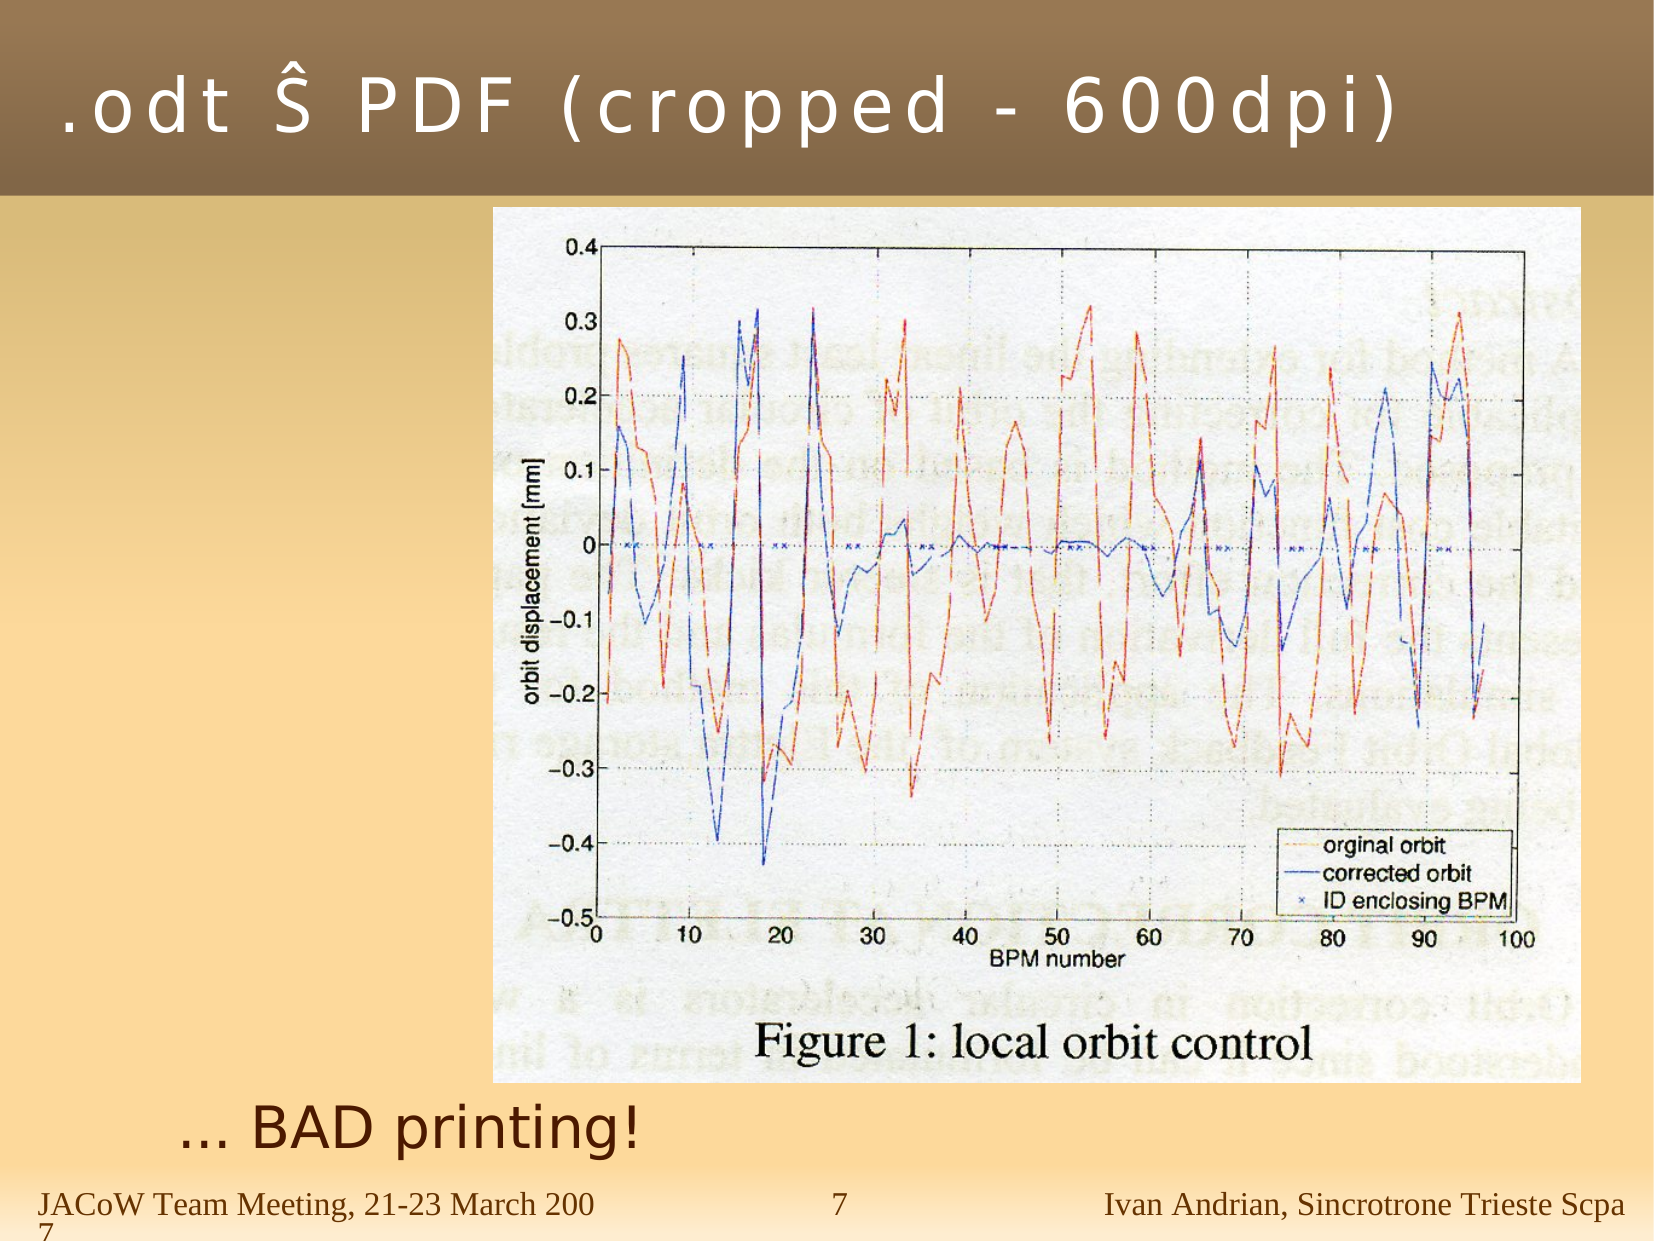

# .odt Ŝ PDF (cropped - 600dpi)
... BAD printing!
JACoW Team Meeting, 21-23 March 2007
7
Ivan Andrian, Sincrotrone Trieste Scpa